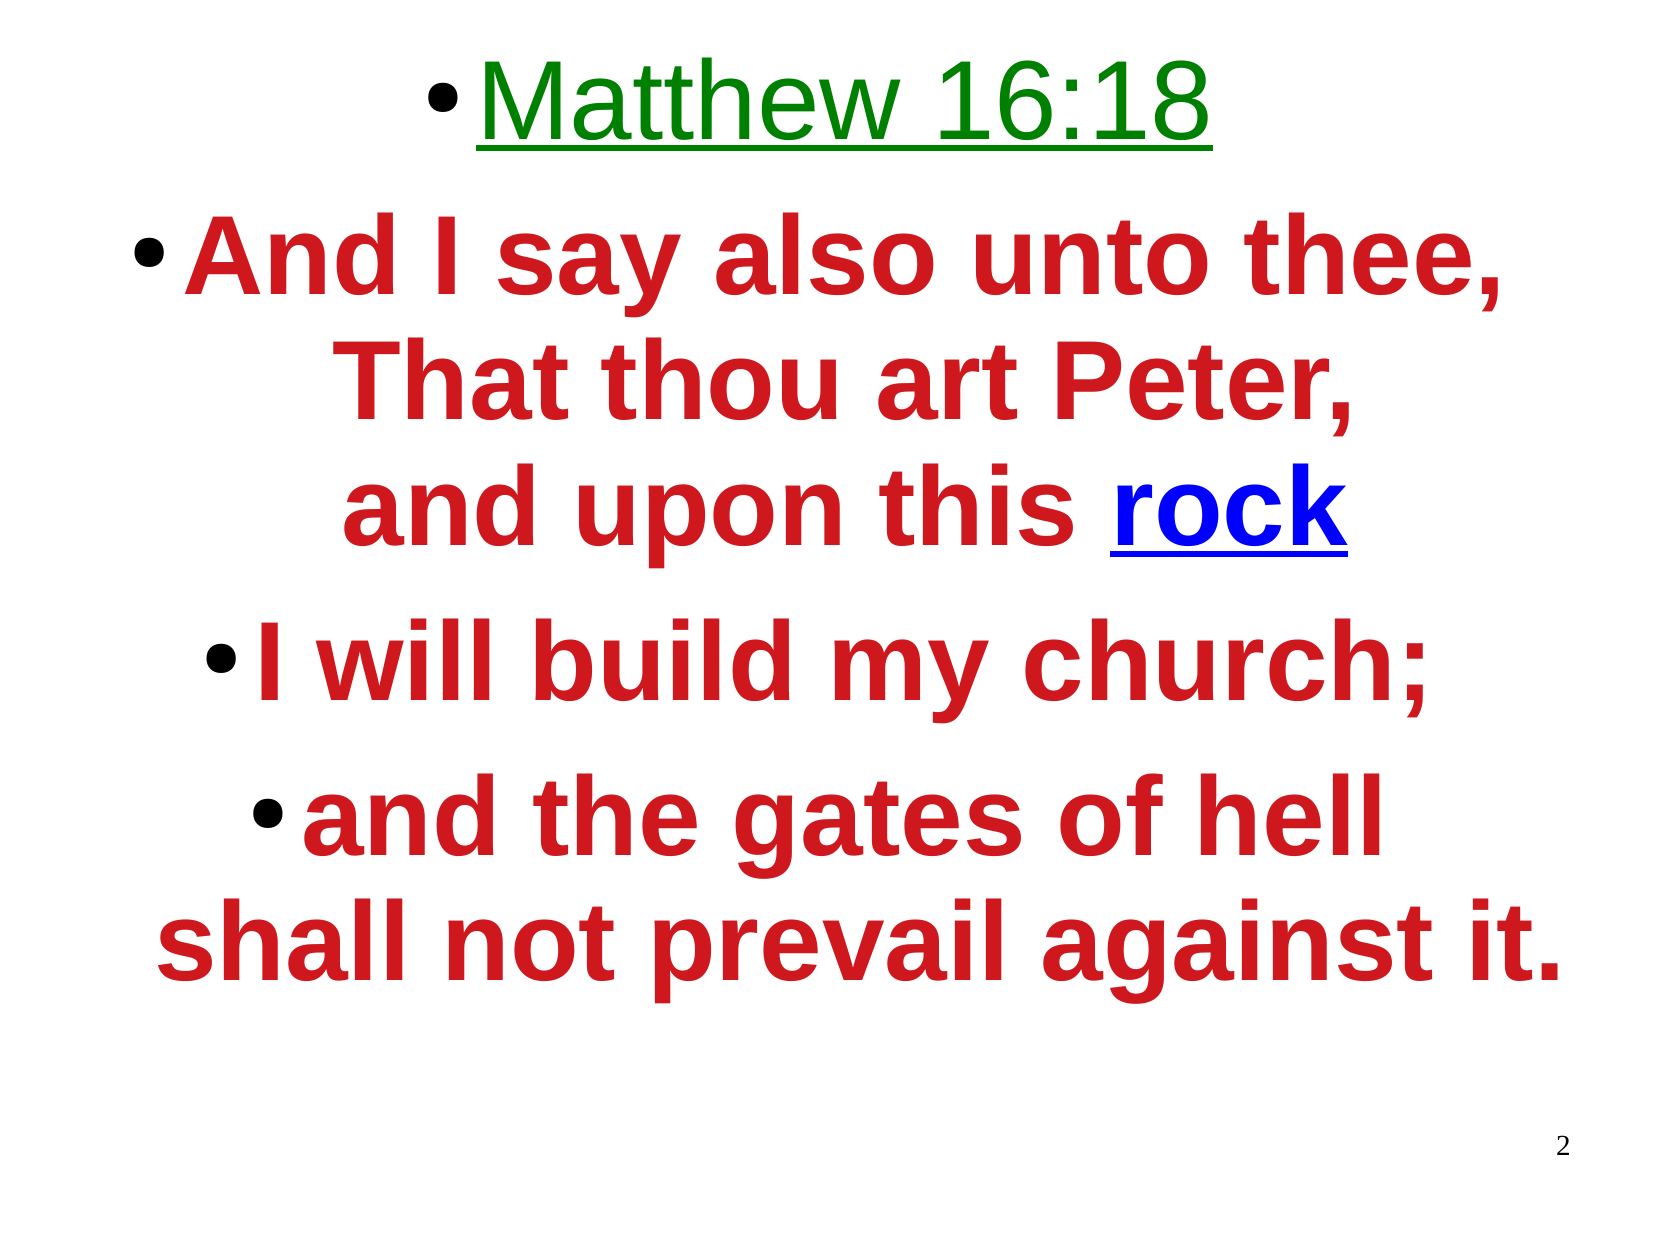

# Matthew 16:18
And I say also unto thee,
That thou art Peter,
and upon this rock
I will build my church;
and the gates of hell
shall not prevail against it.
2